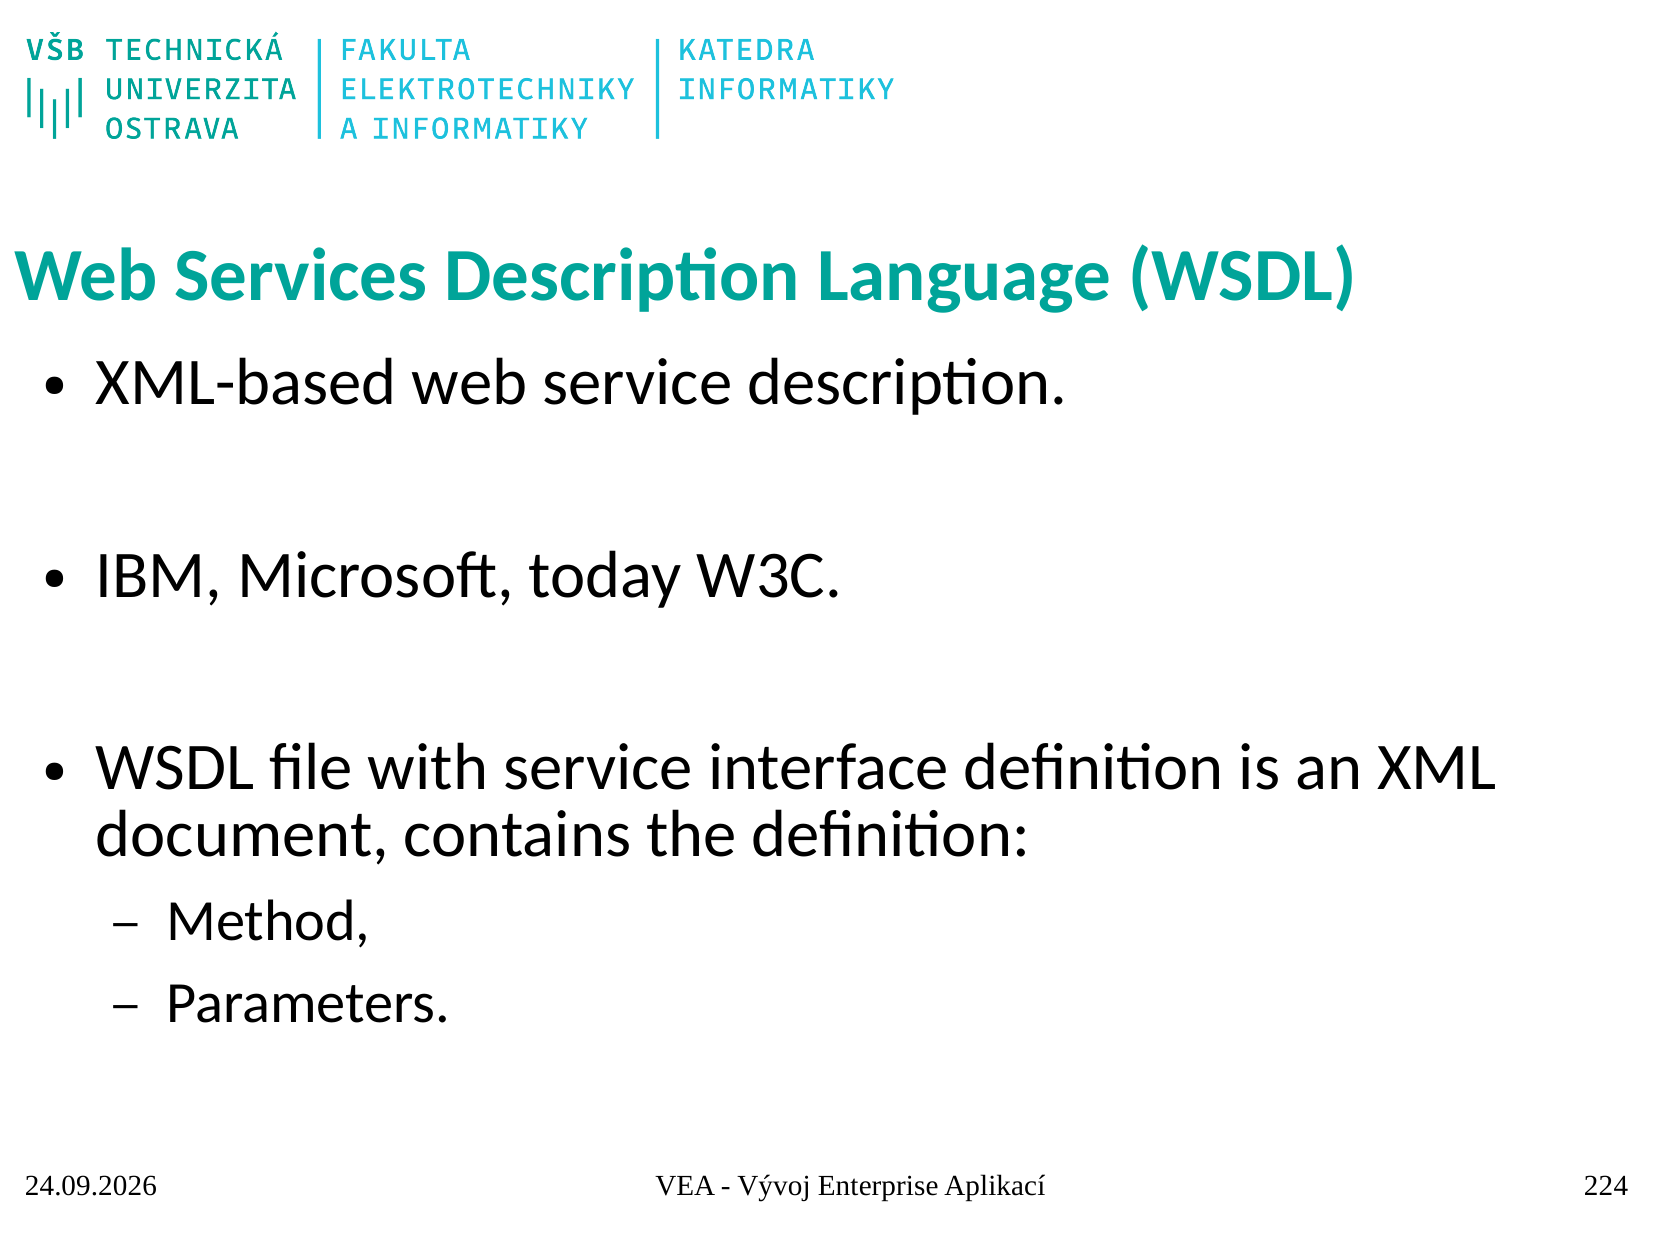

Web Services Description Language (WSDL)
# XML-based web service description.
IBM, Microsoft, today W3C.
WSDL file with service interface definition is an XML document, contains the definition:
Method,
Parameters.
VEA - Vývoj Enterprise Aplikací
224